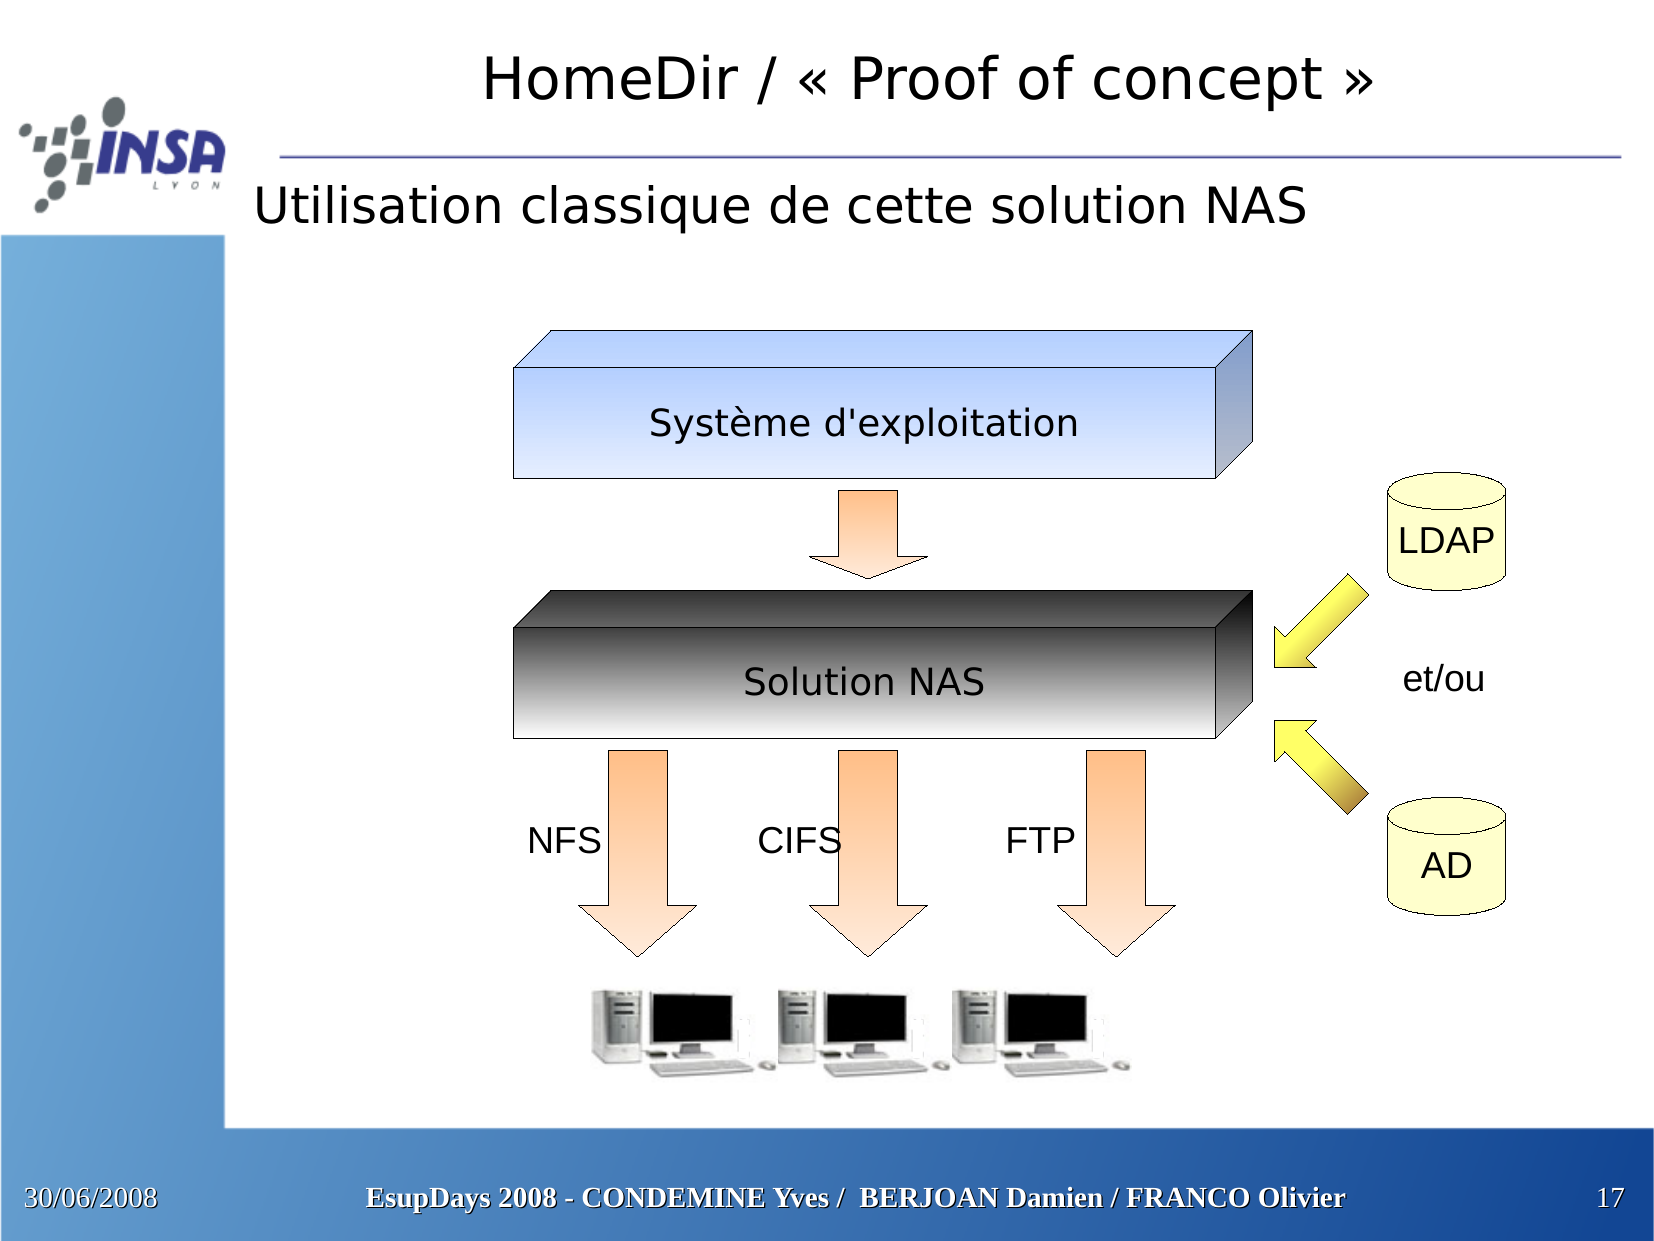

# HomeDir / « Proof of concept »
Utilisation classique de cette solution NAS
Système d'exploitation
LDAP
Solution NAS
et/ou
NFS
CIFS
FTP
AD
30/06/2008
EsupDays 2008 - CONDEMINE Yves / BERJOAN Damien / FRANCO Olivier
17